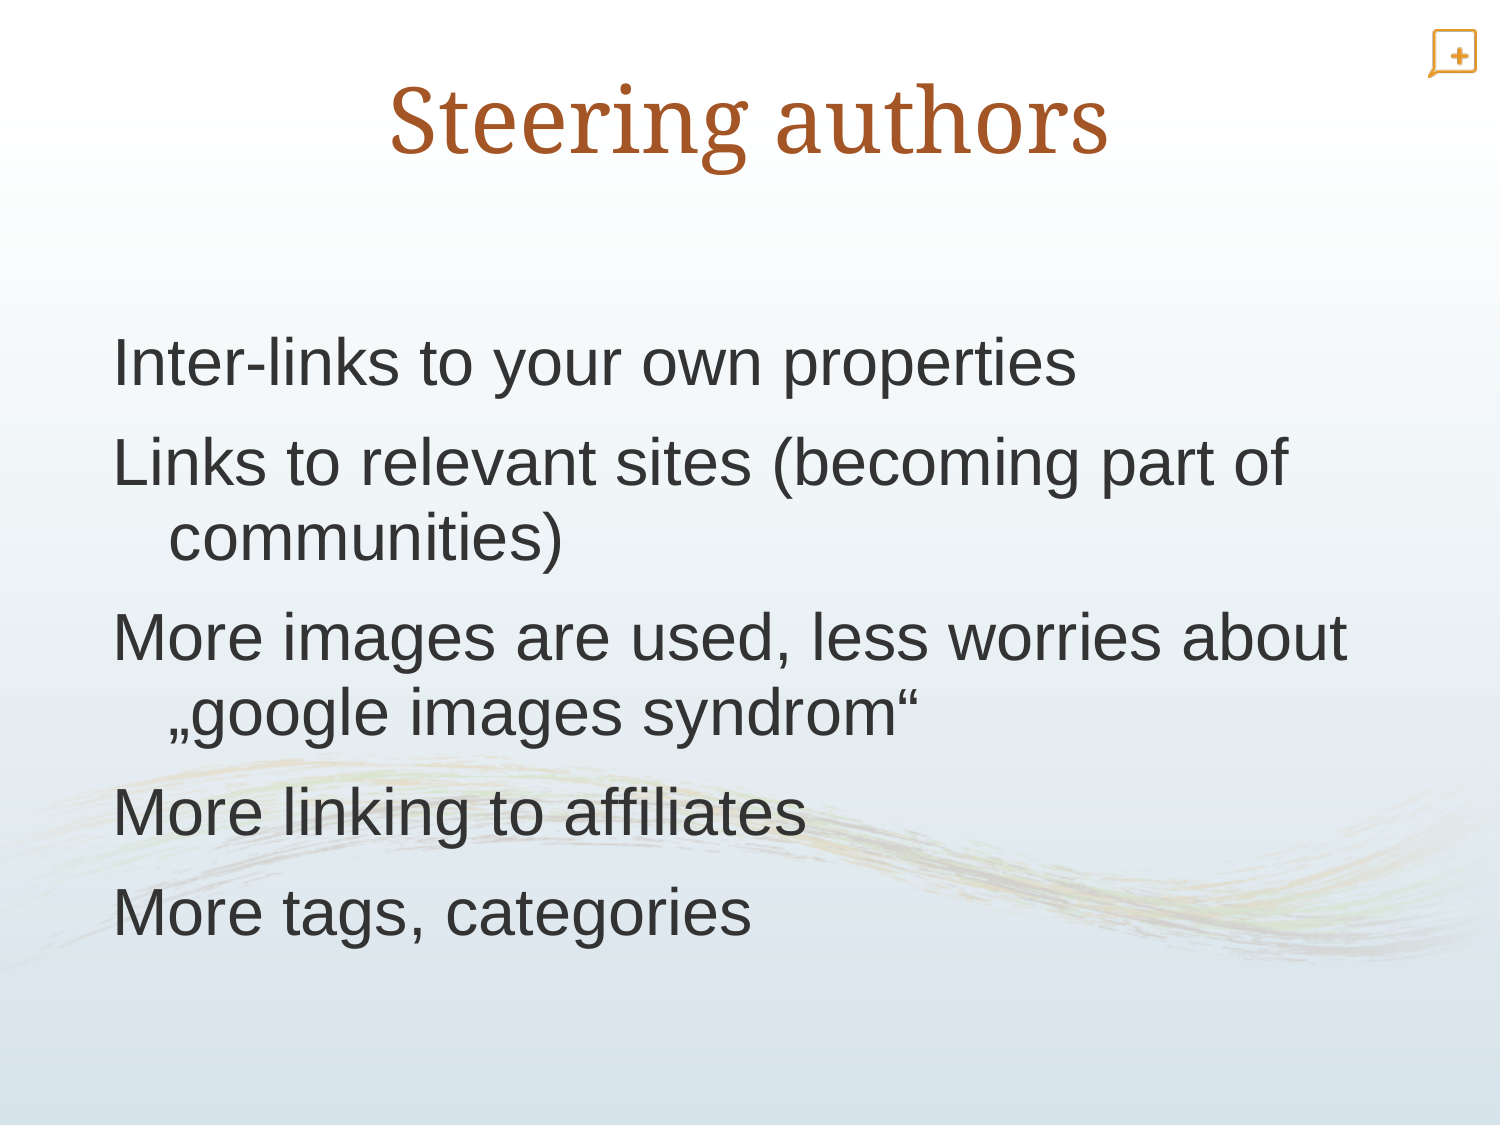

# Steering authors
Inter-links to your own properties
Links to relevant sites (becoming part of communities)
More images are used, less worries about „google images syndrom“
More linking to affiliates
More tags, categories